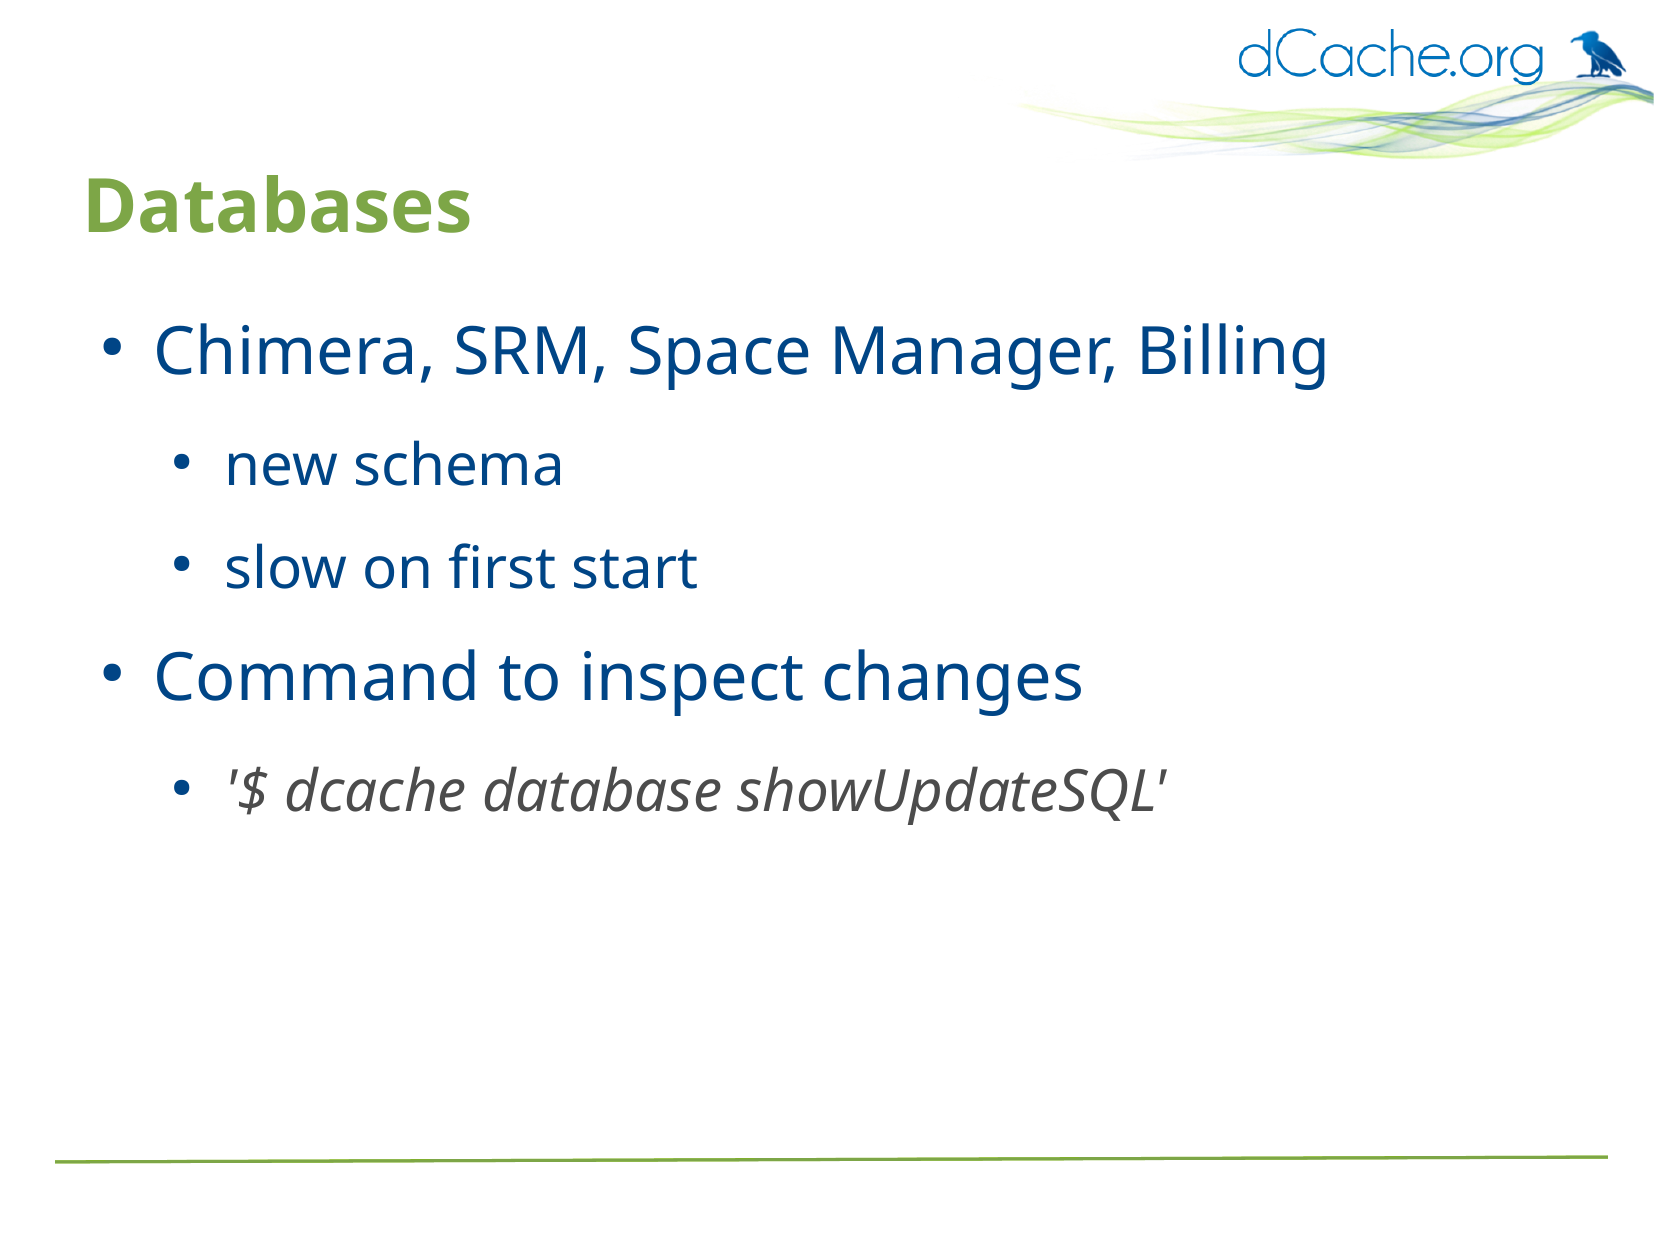

# Databases
Chimera, SRM, Space Manager, Billing
new schema
slow on first start
Command to inspect changes
'$ dcache database showUpdateSQL'